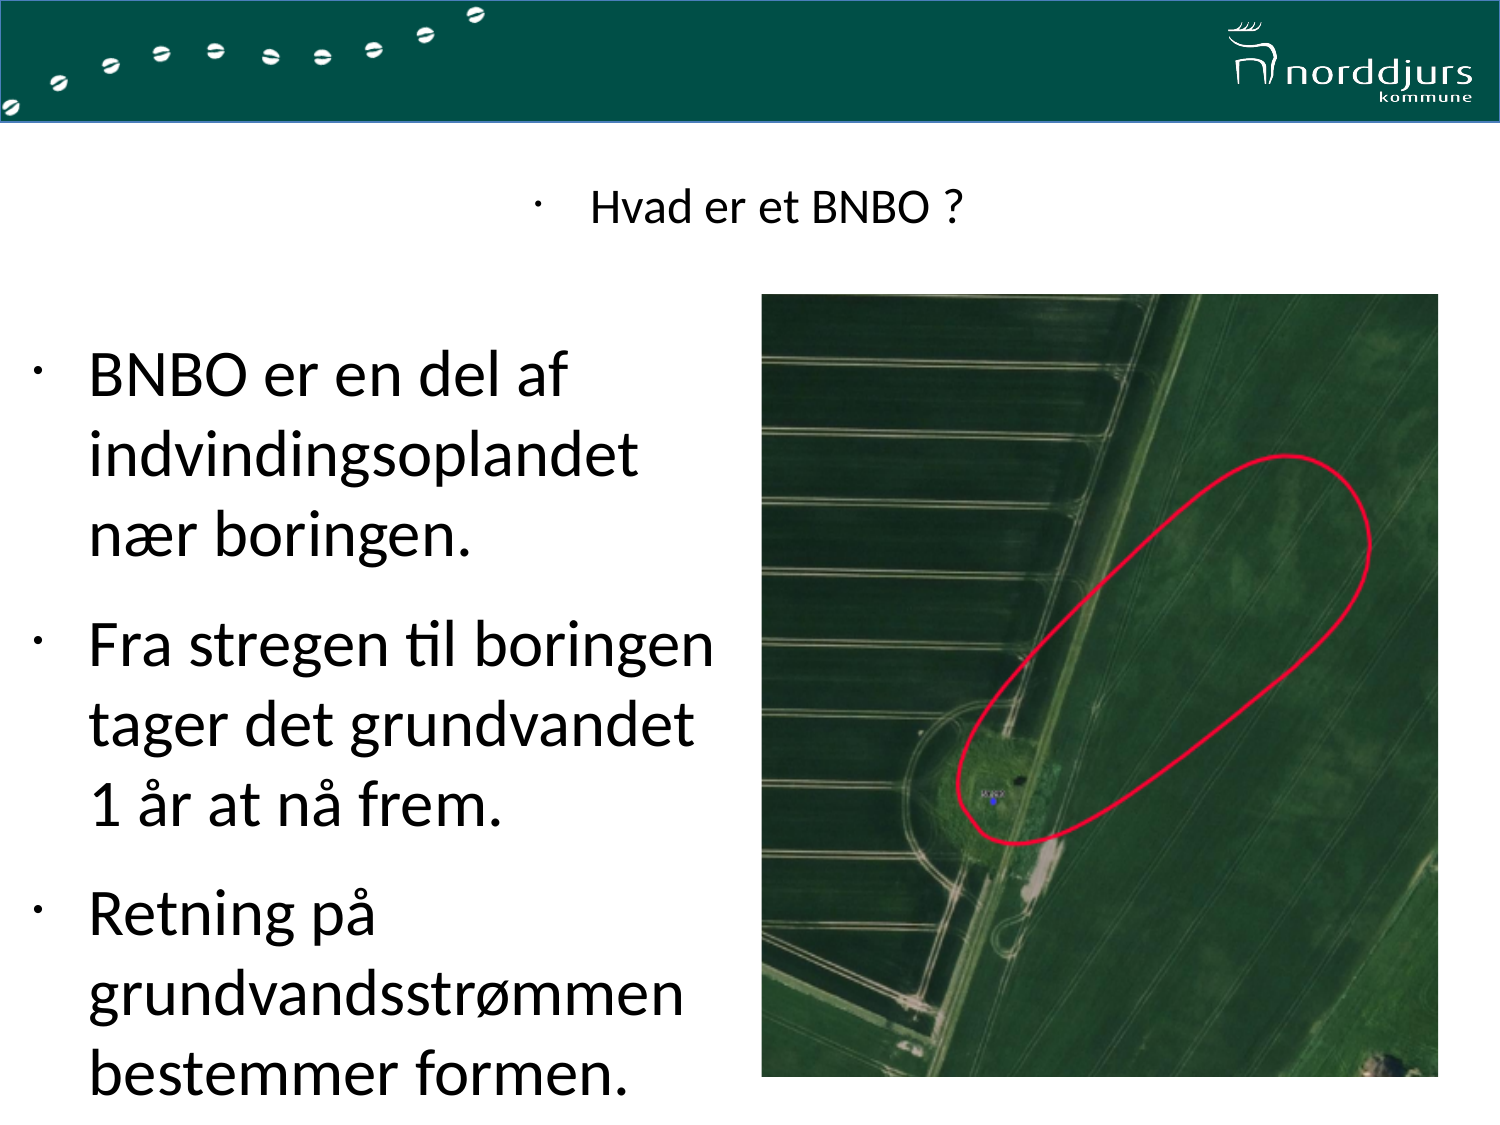

# Hvad er et BNBO ?
BNBO er en del af indvindingsoplandet nær boringen.
Fra stregen til boringen tager det grundvandet 1 år at nå frem.
Retning på grundvandsstrømmen bestemmer formen.
Indenfor området er der det største ”sug” – øget nedsivning.
Her er tilladelse 26.000 m3 og én boring. Arealet er 1,4 ha.
Arealet kan tilpasses markens form og dyrkning (ikke mindre).